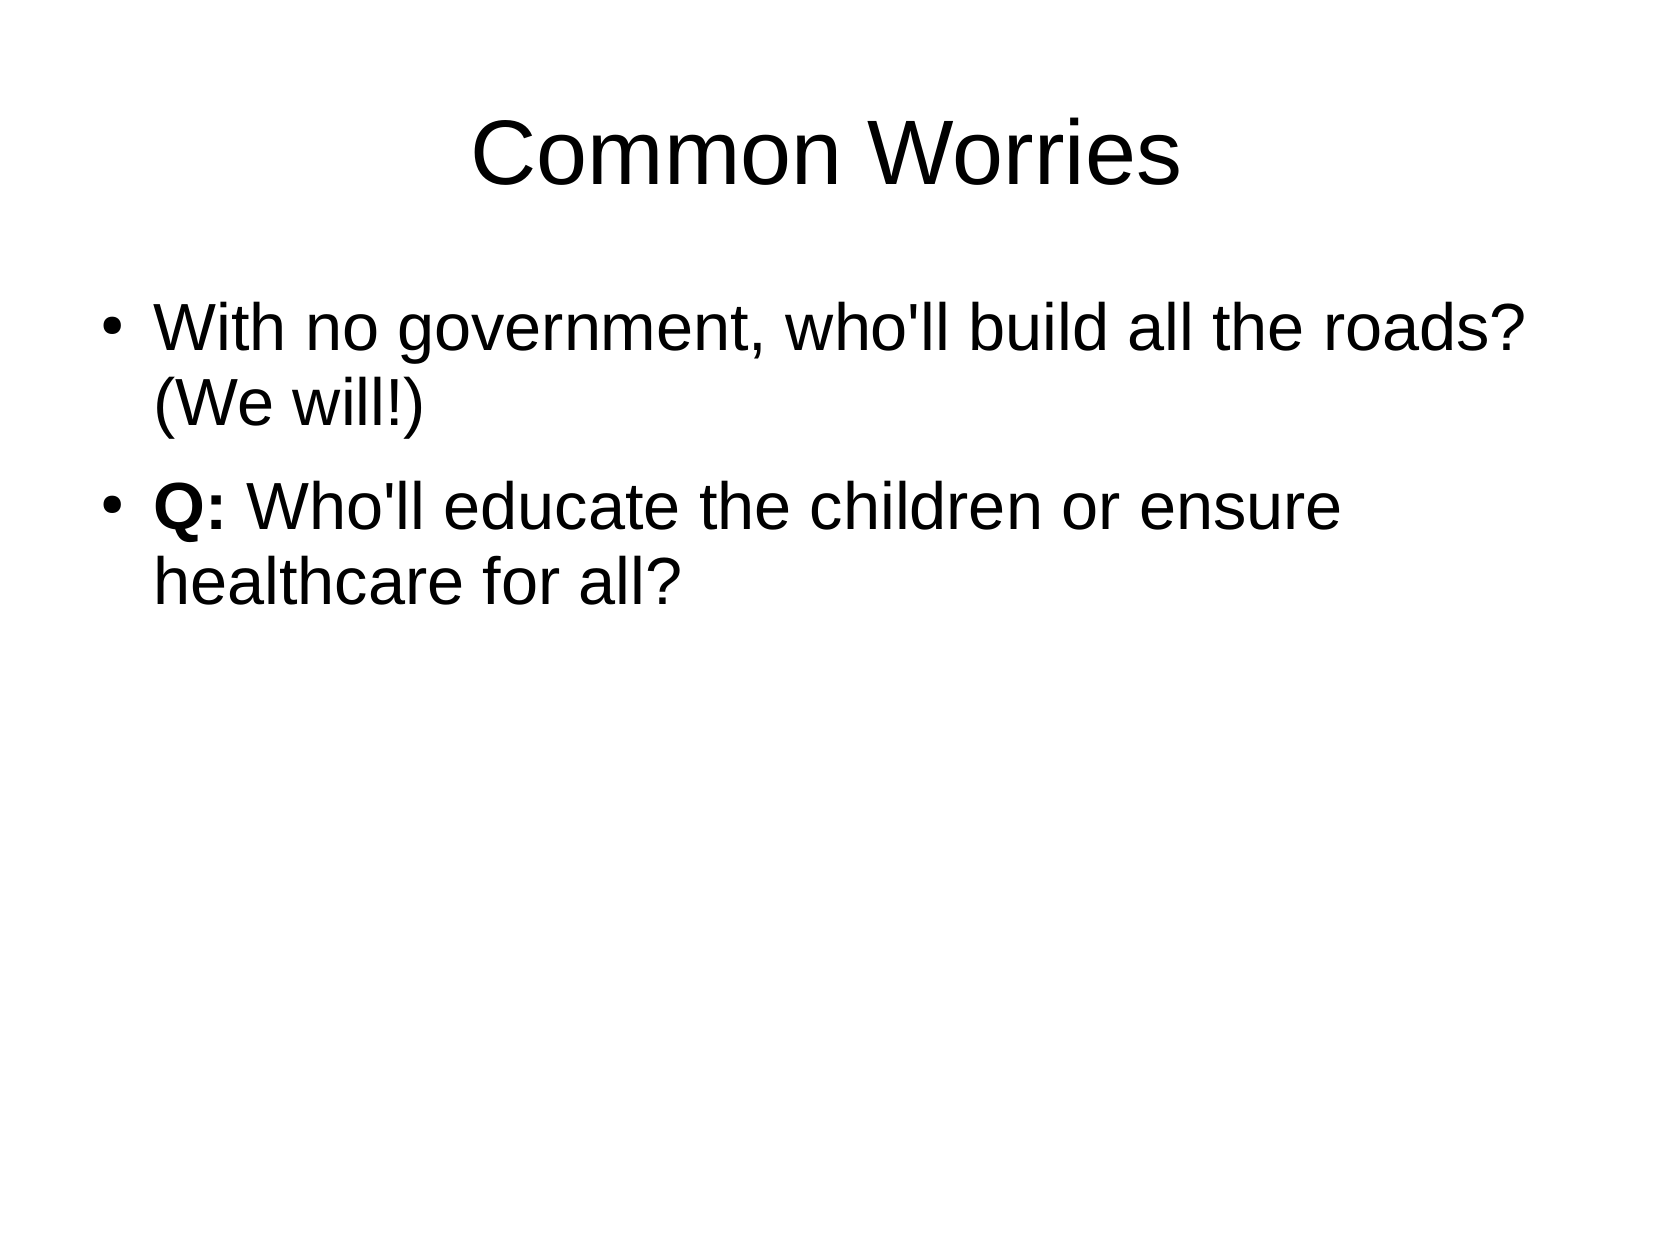

# Common Worries
With no government, who'll build all the roads? (We will!)
Q: Who'll educate the children or ensure healthcare for all?